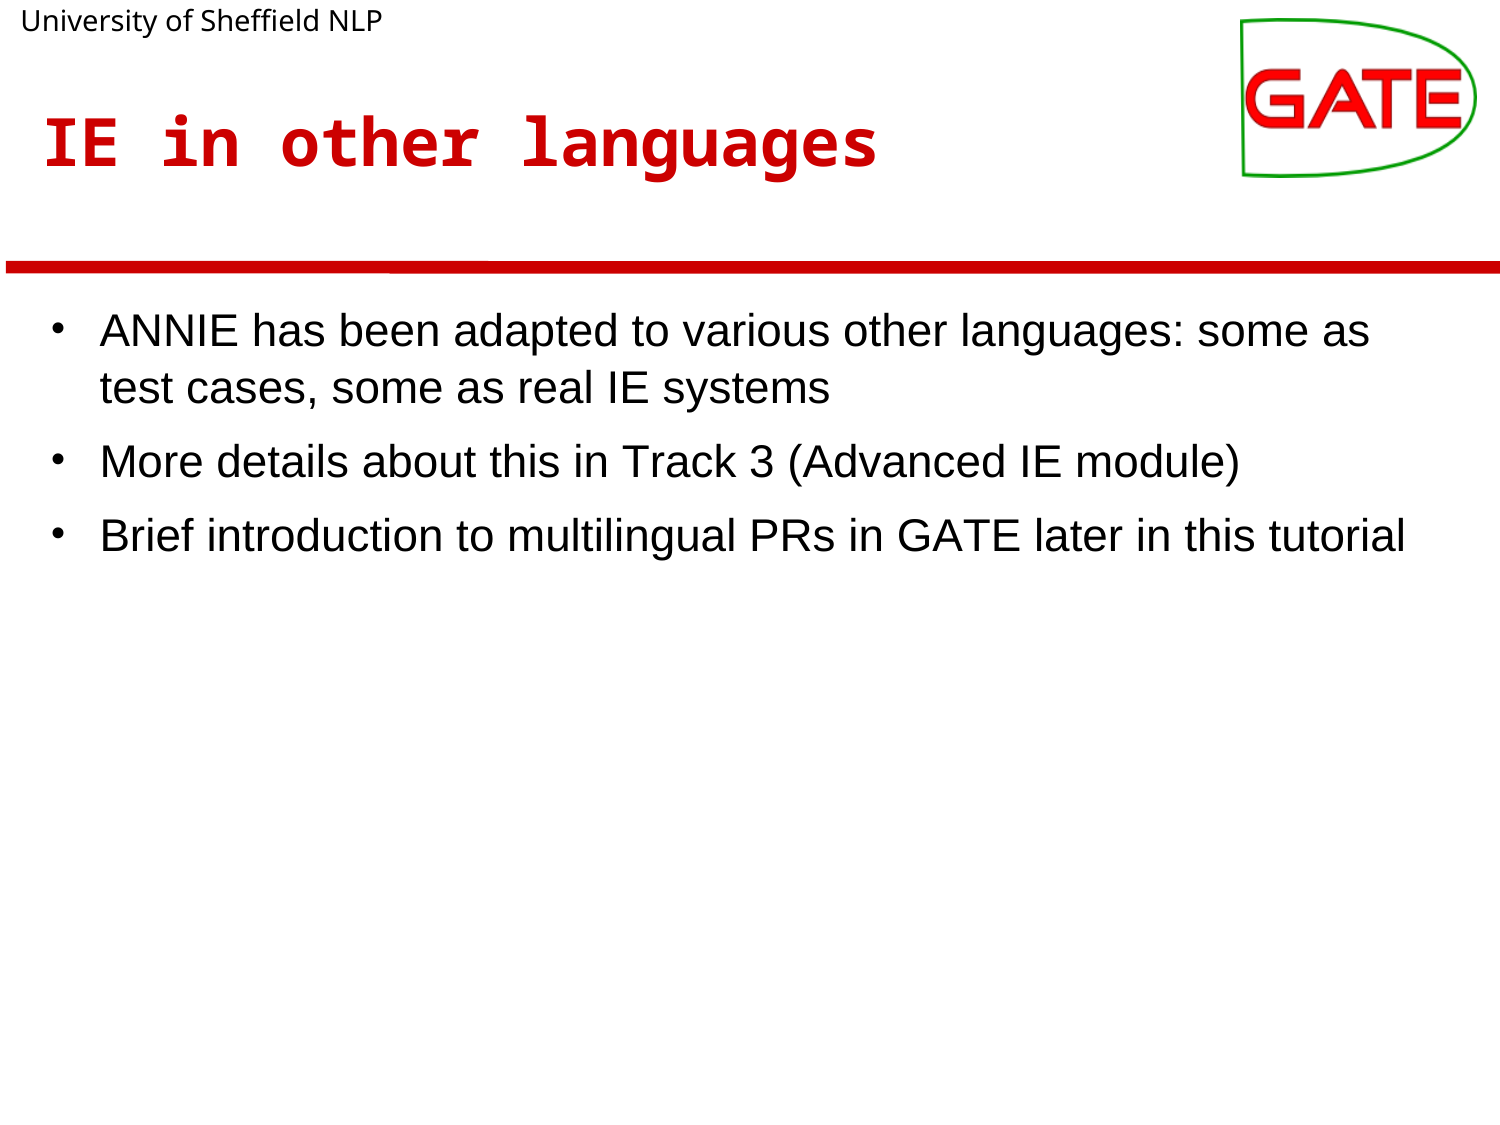

# IE in other languages
ANNIE has been adapted to various other languages: some as test cases, some as real IE systems
More details about this in Track 3 (Advanced IE module)
Brief introduction to multilingual PRs in GATE later in this tutorial